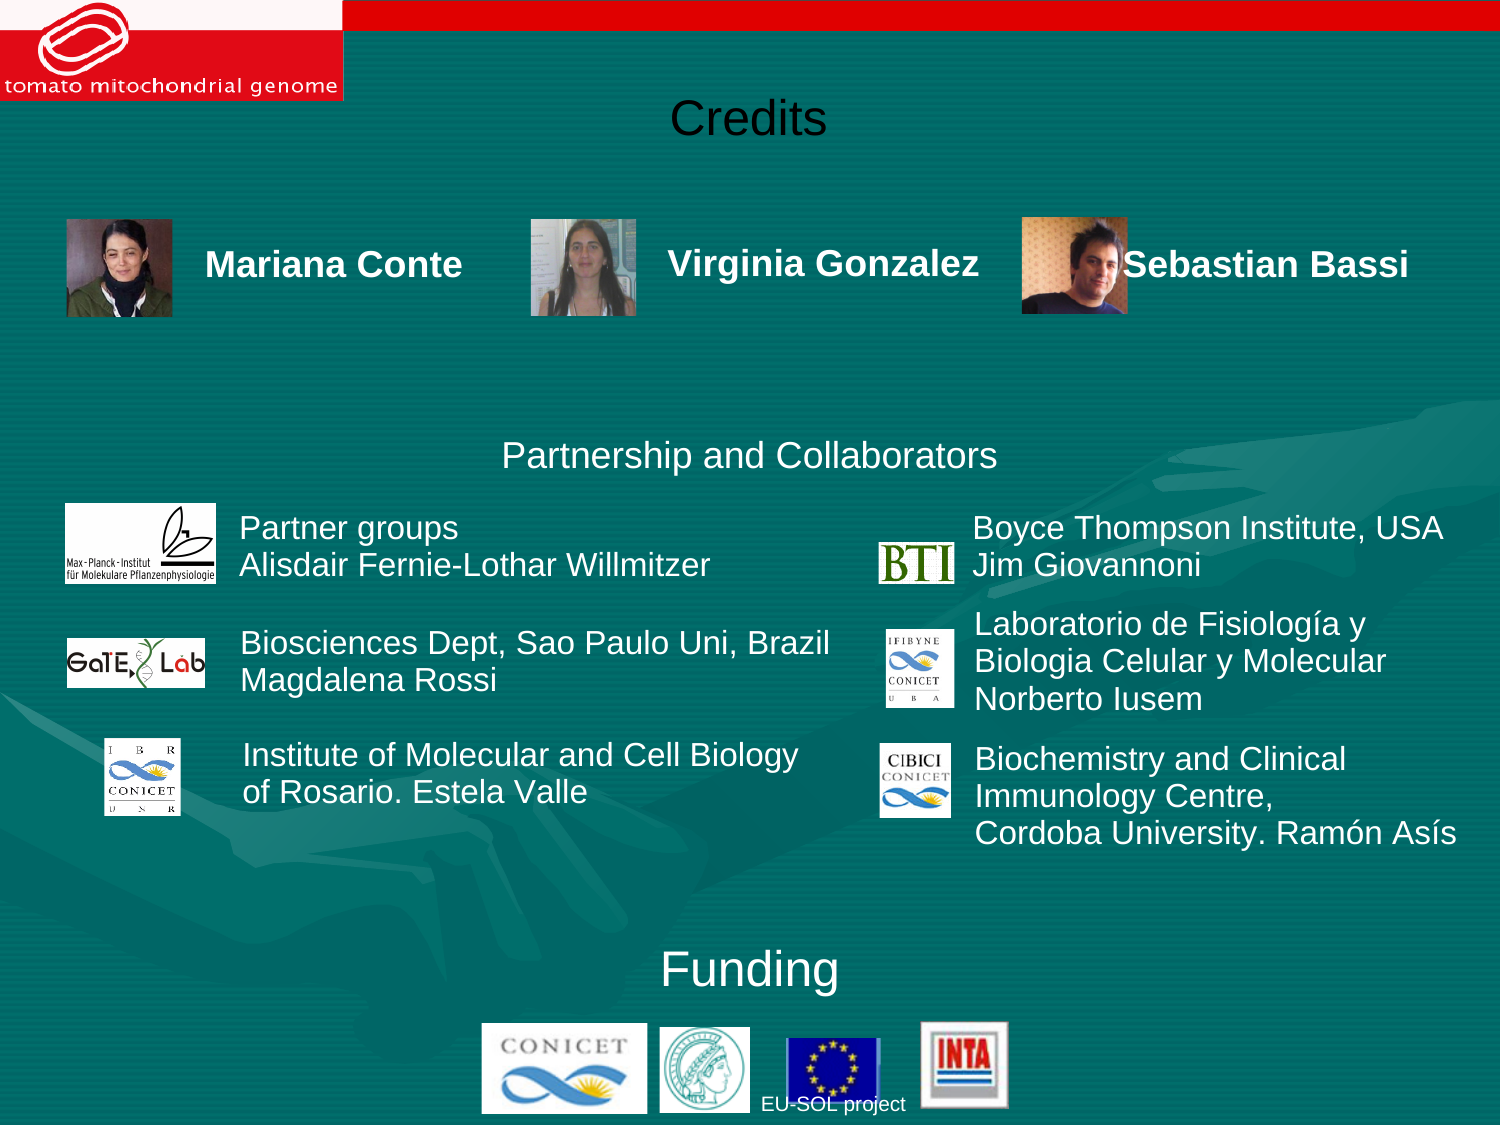

Credits
Virginia Gonzalez
Mariana Conte
Sebastian Bassi
Partnership and Collaborators
Partner groups
Alisdair Fernie-Lothar Willmitzer
Boyce Thompson Institute, USA
Jim Giovannoni
Laboratorio de Fisiología y
Biologia Celular y Molecular
Norberto Iusem
Biosciences Dept, Sao Paulo Uni, Brazil
Magdalena Rossi
Institute of Molecular and Cell Biology
of Rosario. Estela Valle
Biochemistry and Clinical
Immunology Centre,
Cordoba University. Ramón Asís
Funding
EU-SOL project